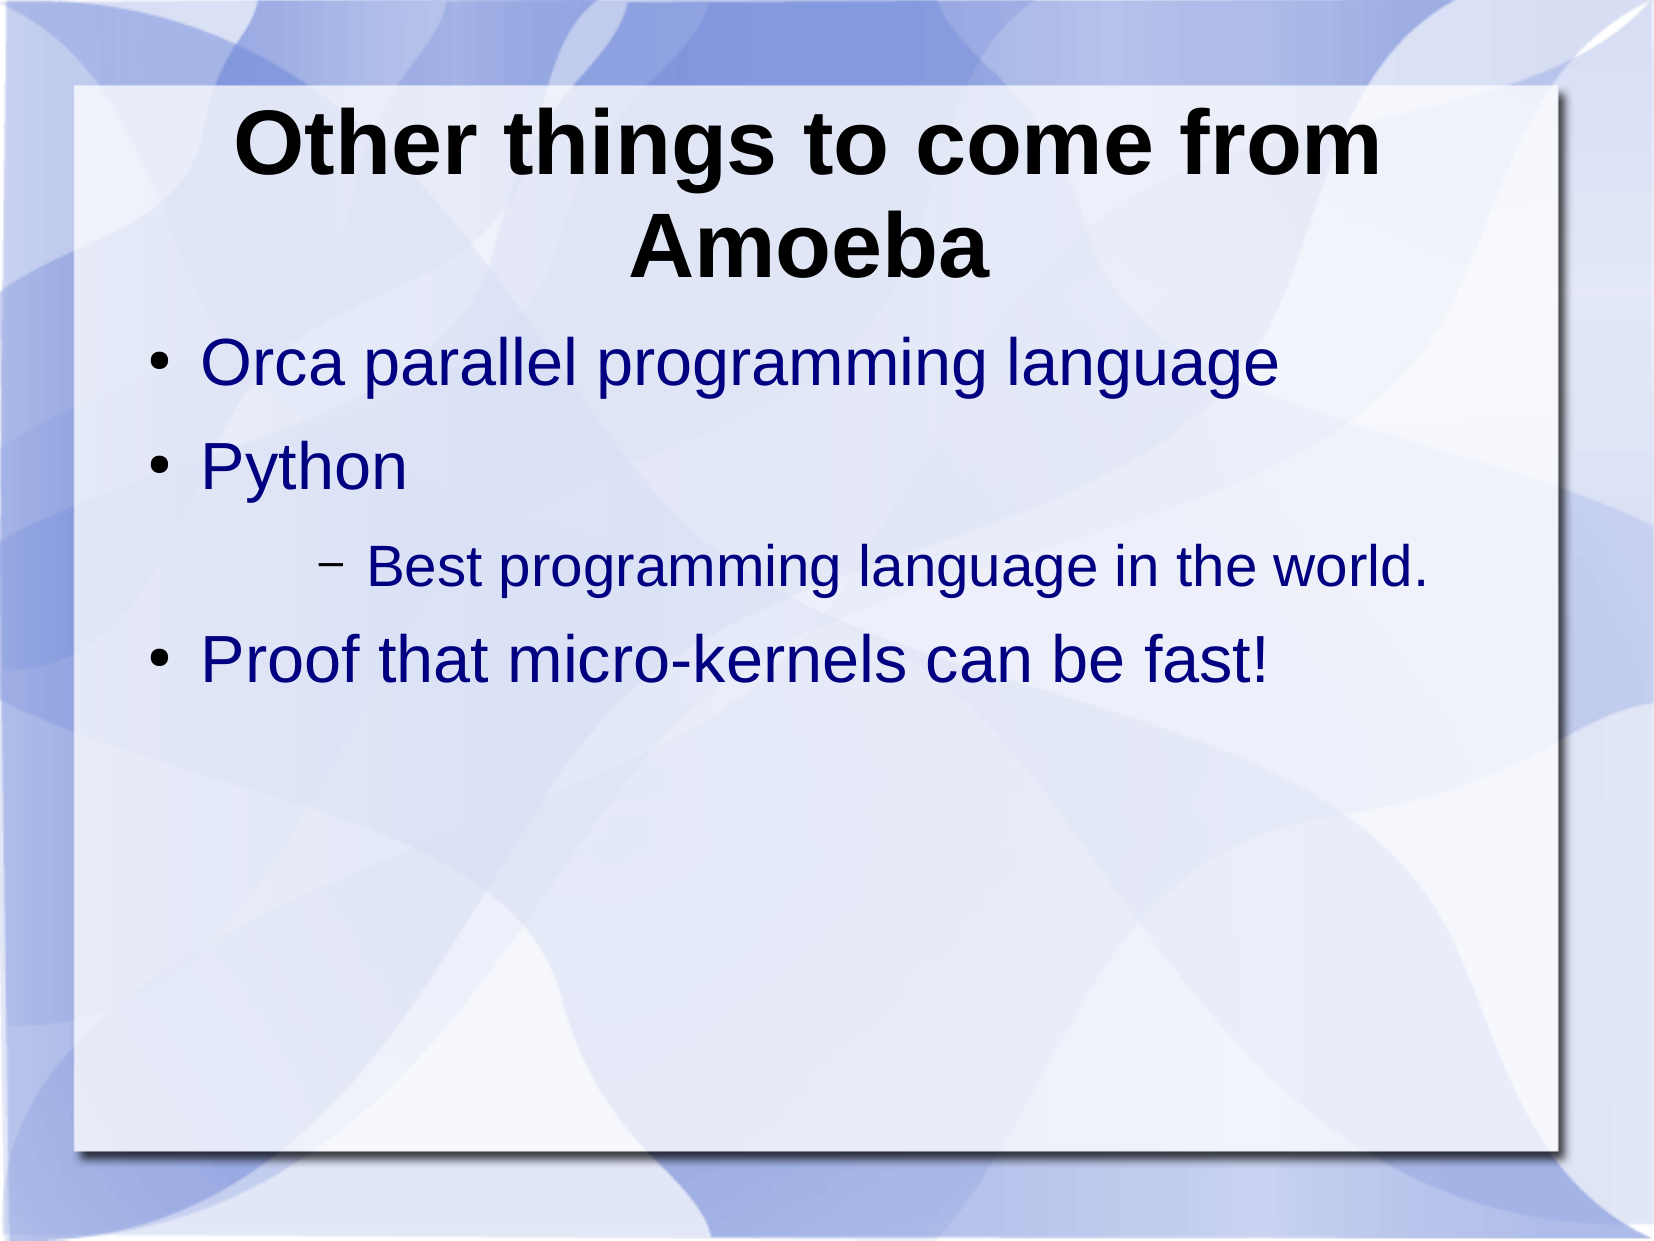

# Other things to come from Amoeba
Orca parallel programming language
Python
Best programming language in the world.
Proof that micro-kernels can be fast!